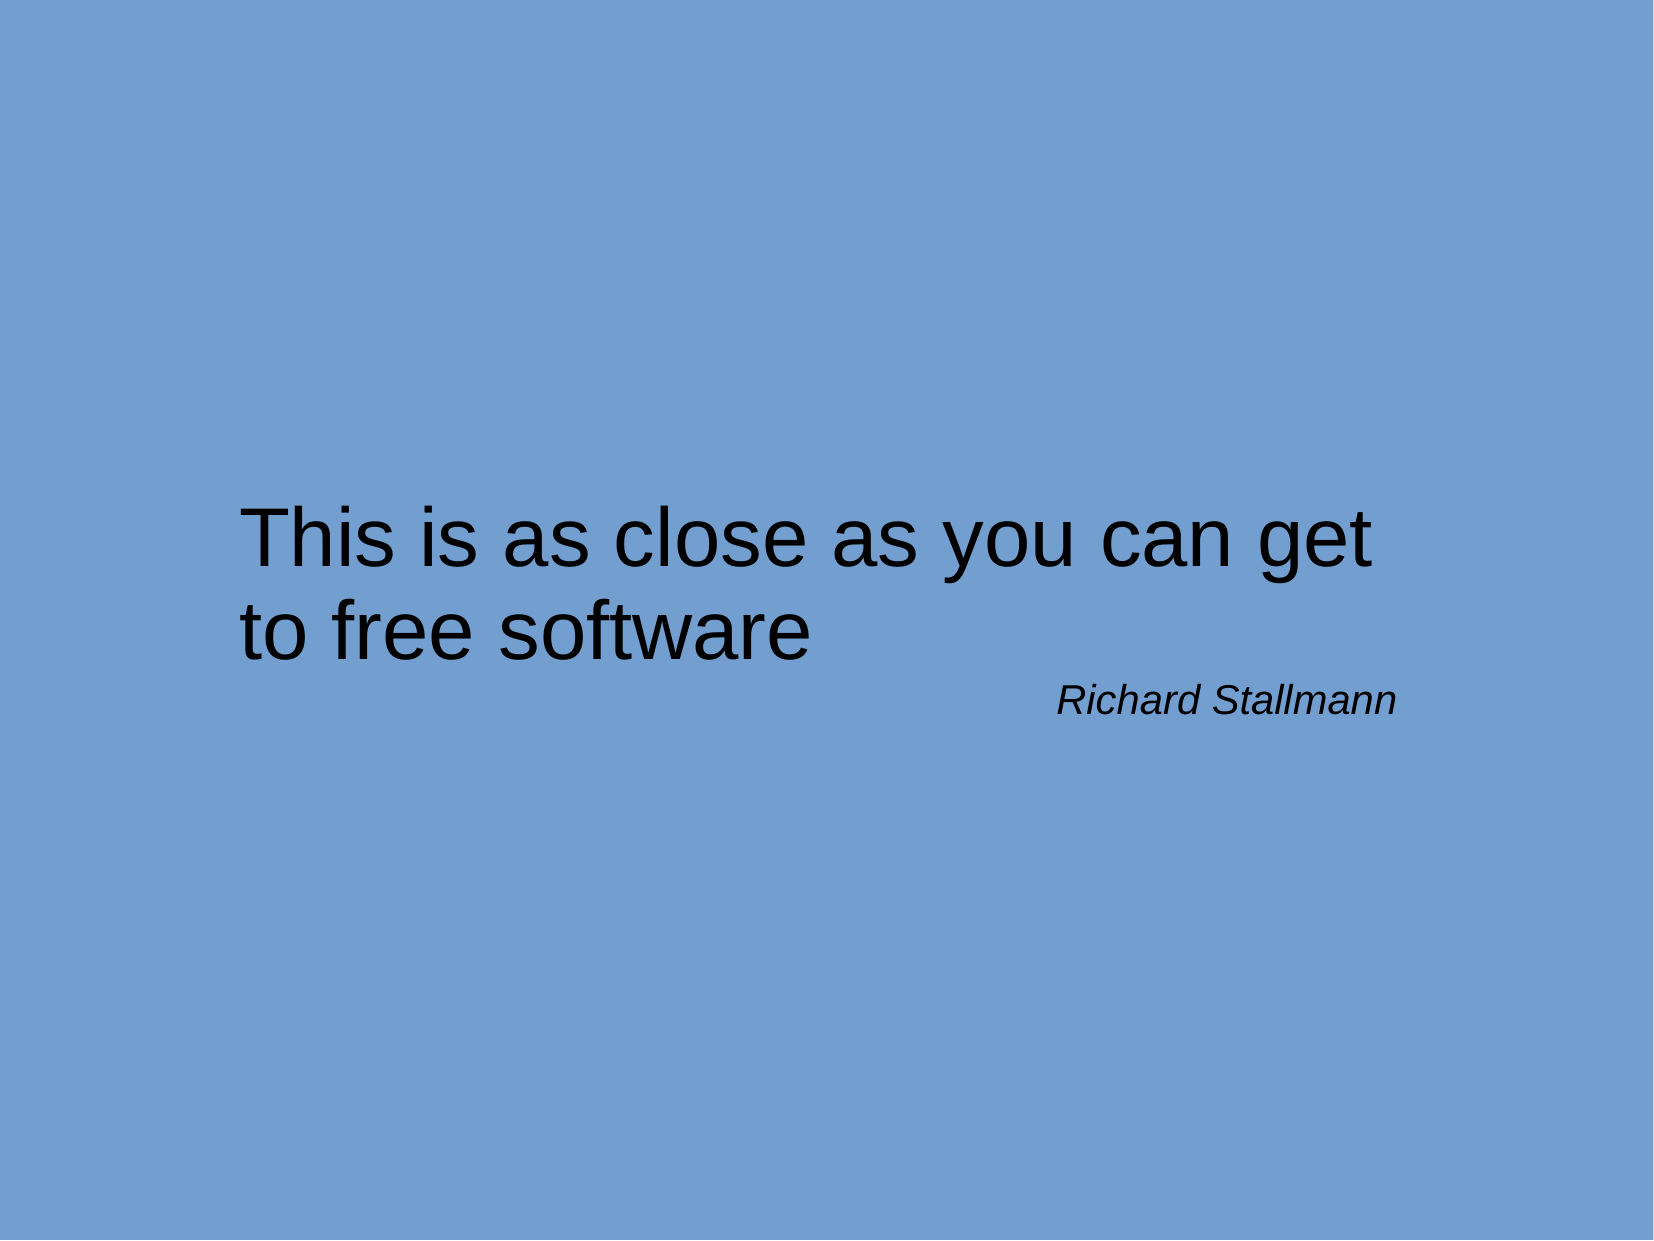

This is as close as you can get
to free software
Richard Stallmann